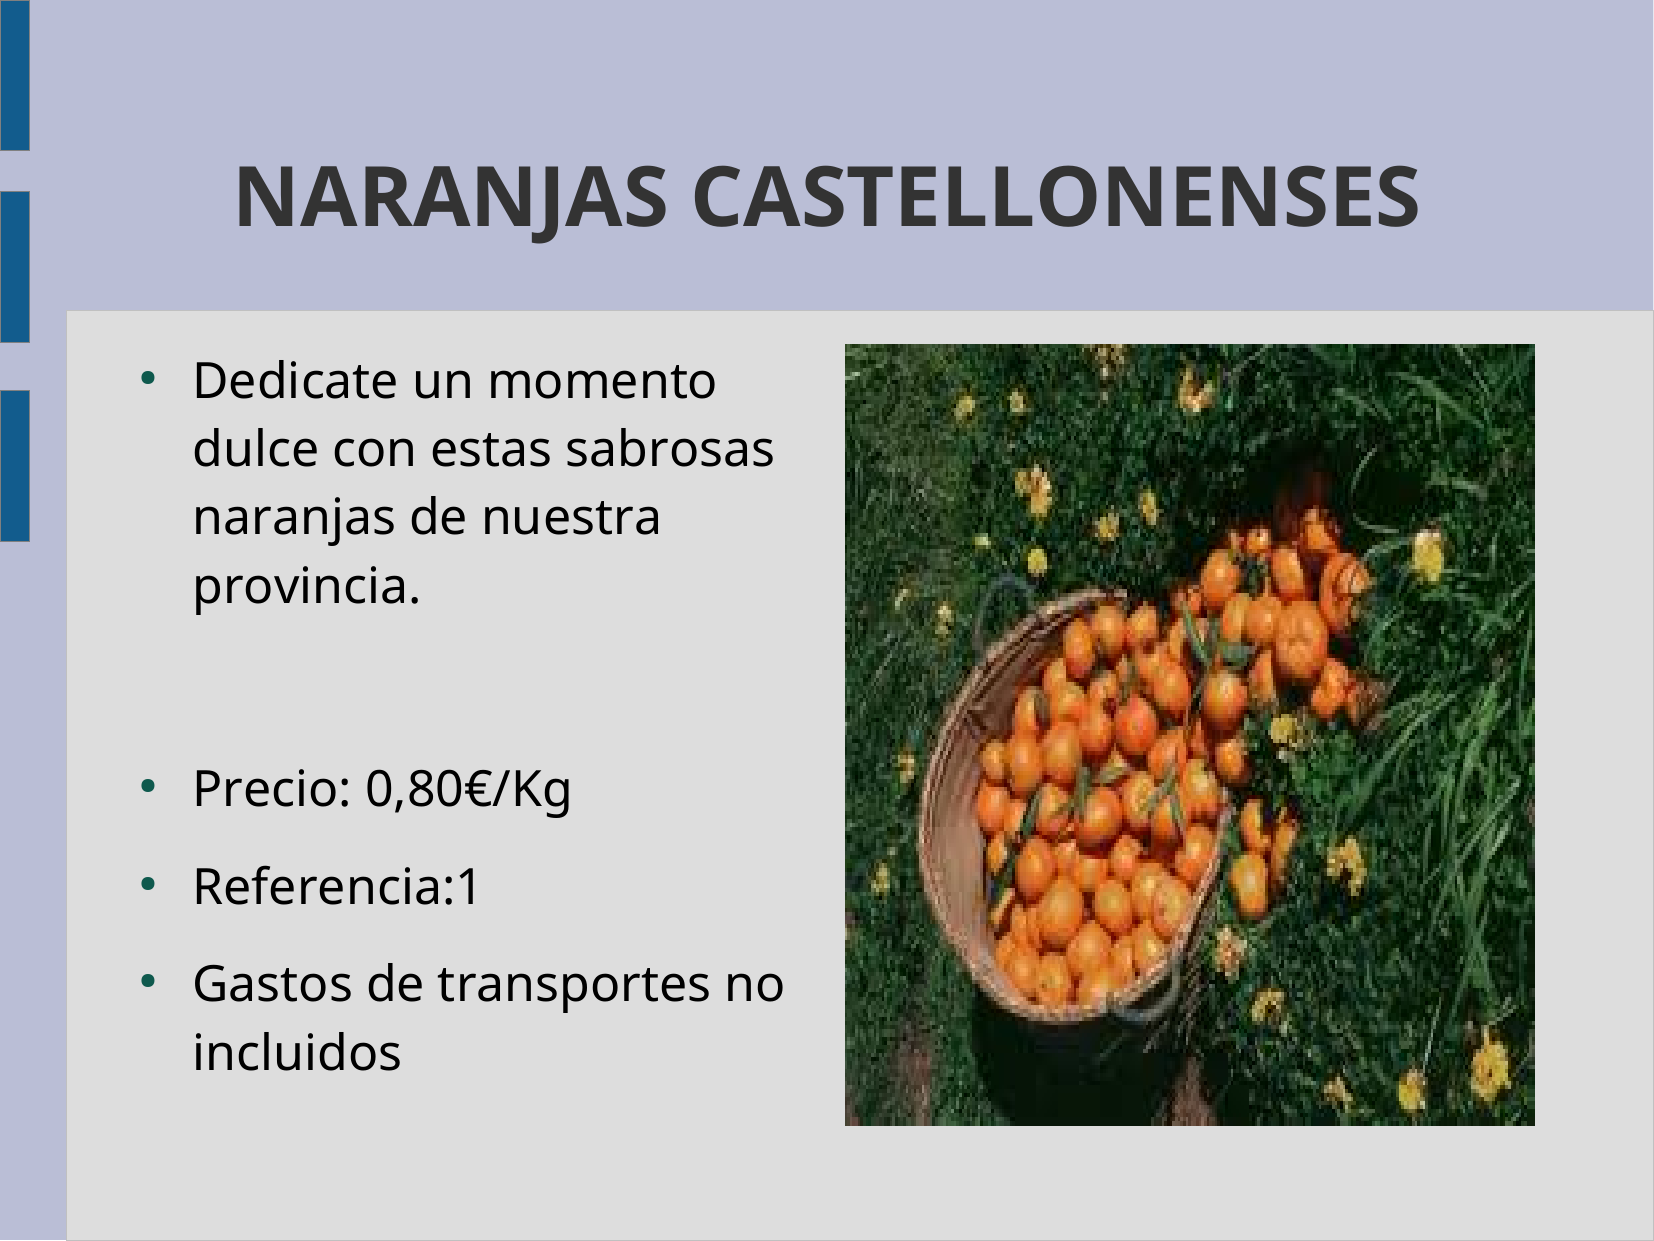

# NARANJAS CASTELLONENSES
Dedicate un momento dulce con estas sabrosas naranjas de nuestra provincia.
Precio: 0,80€/Kg
Referencia:1
Gastos de transportes no incluidos